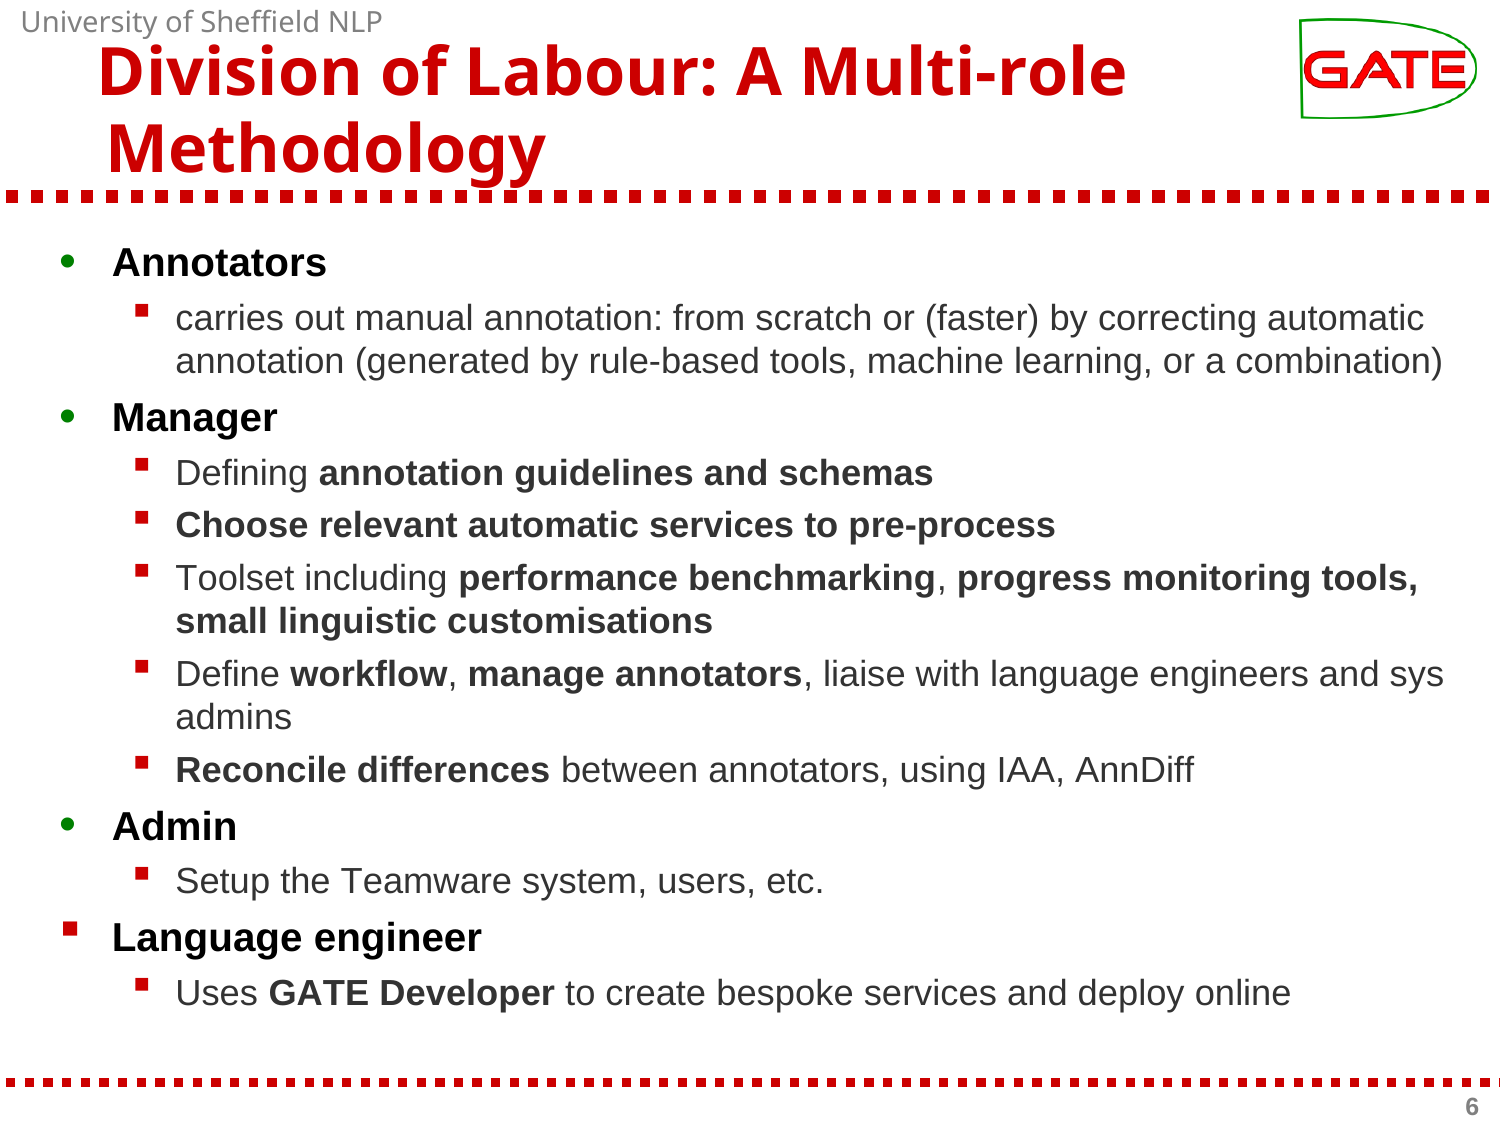

# Division of Labour: A Multi-role Methodology
Annotators
carries out manual annotation: from scratch or (faster) by correcting automatic annotation (generated by rule-based tools, machine learning, or a combination)
Manager
Defining annotation guidelines and schemas
Choose relevant automatic services to pre-process
Toolset including performance benchmarking, progress monitoring tools, small linguistic customisations
Define workflow, manage annotators, liaise with language engineers and sys admins
Reconcile differences between annotators, using IAA, AnnDiff
Admin
Setup the Teamware system, users, etc.
Language engineer
Uses GATE Developer to create bespoke services and deploy online